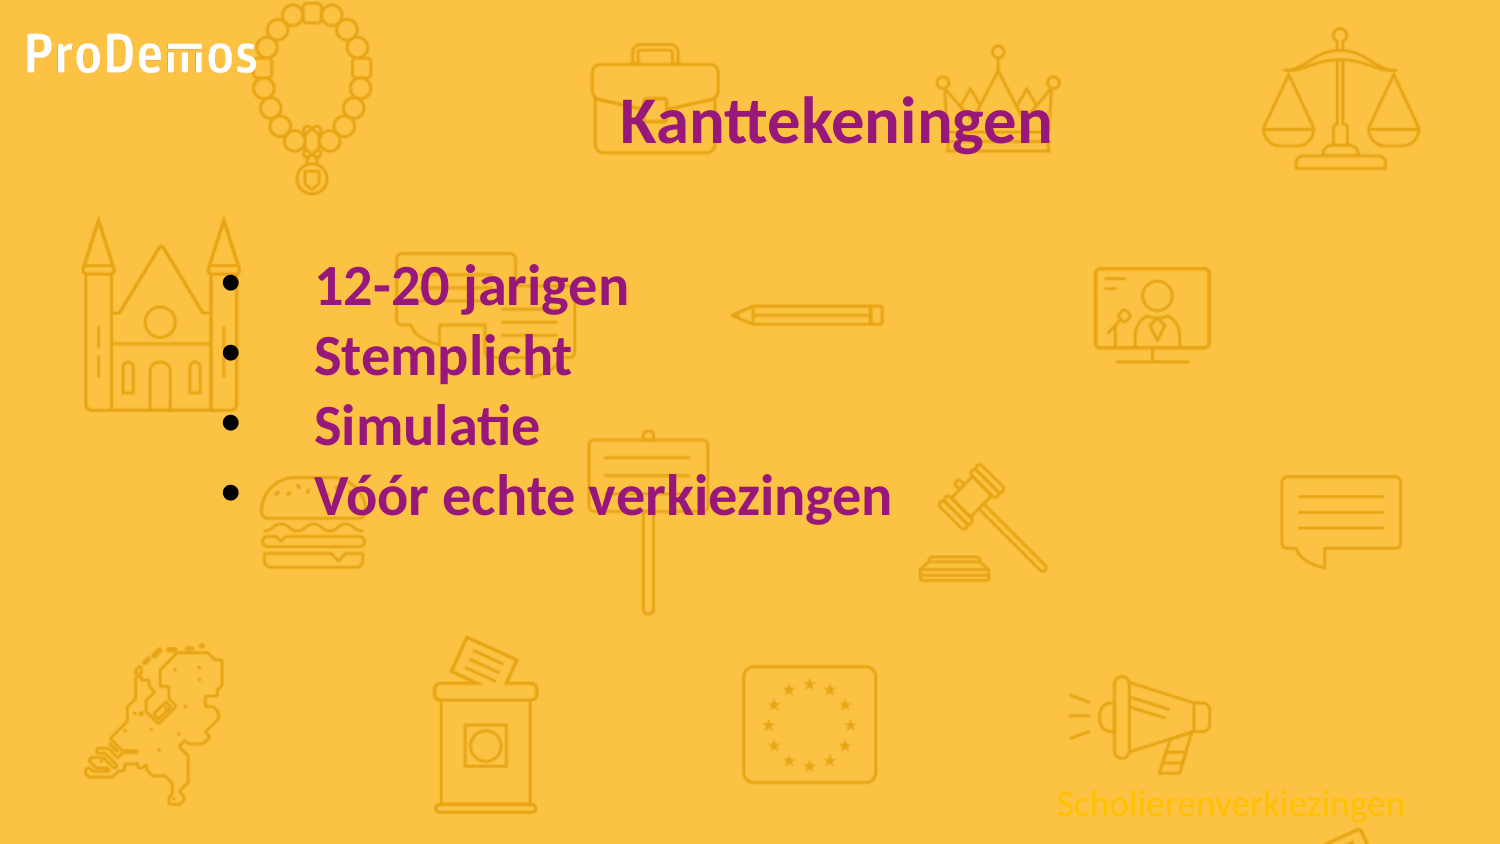

Kanttekeningen
12-20 jarigen
Stemplicht
Simulatie
Vóór echte verkiezingen
Scholierenverkiezingen